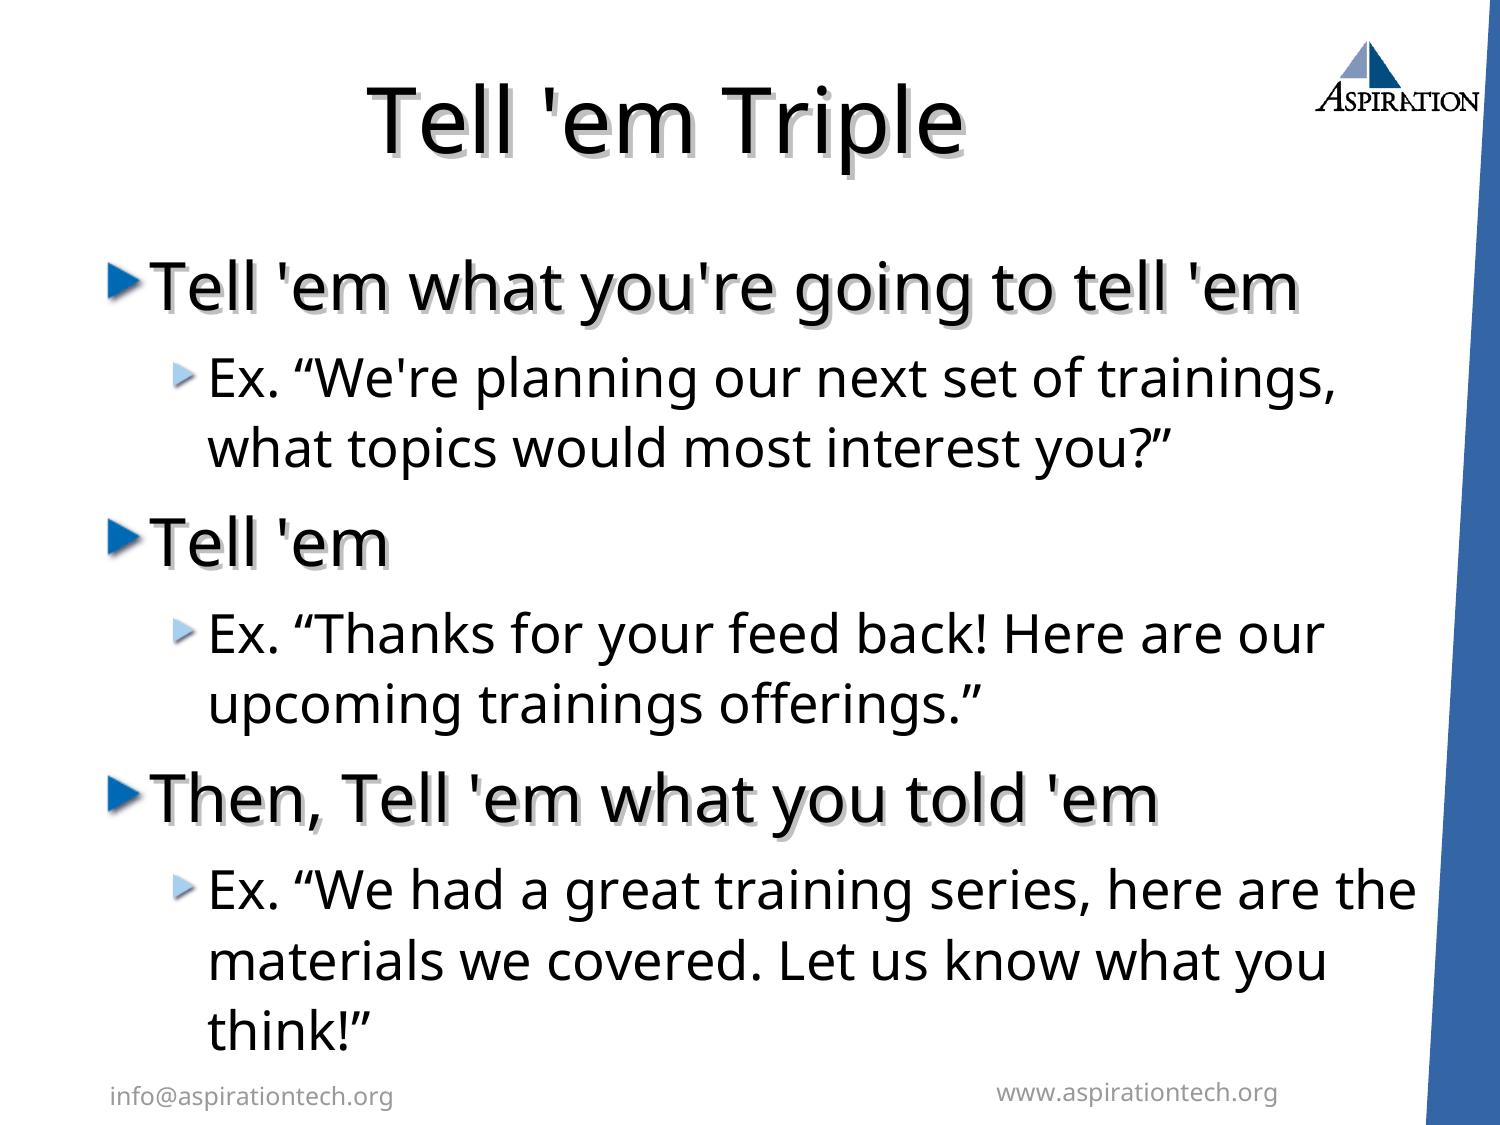

# Tell 'em Triple
Tell 'em what you're going to tell 'em
Ex. “We're planning our next set of trainings, what topics would most interest you?”
Tell 'em
Ex. “Thanks for your feed back! Here are our upcoming trainings offerings.”
Then, Tell 'em what you told 'em
Ex. “We had a great training series, here are the materials we covered. Let us know what you think!”